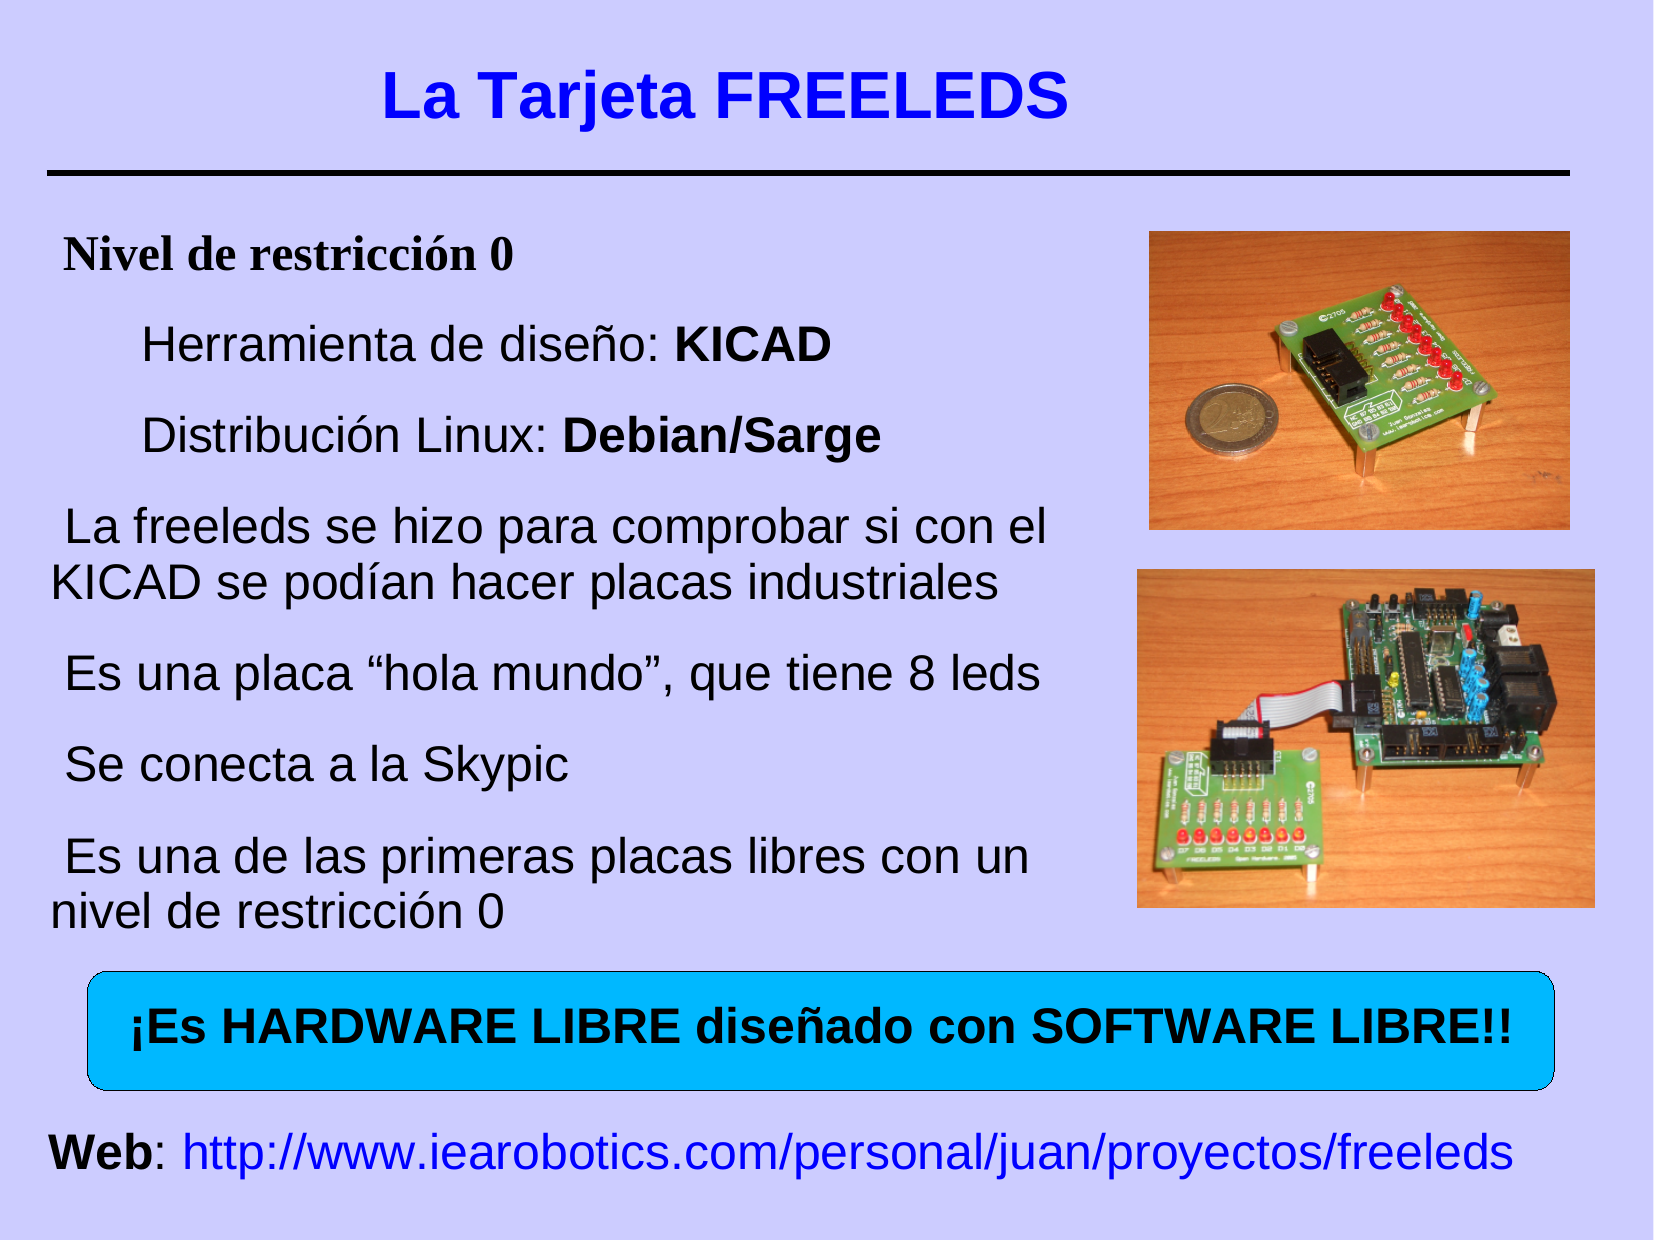

# La Tarjeta FREELEDS
 Nivel de restricción 0
Herramienta de diseño: KICAD
Distribución Linux: Debian/Sarge
 La freeleds se hizo para comprobar si con el KICAD se podían hacer placas industriales
 Es una placa “hola mundo”, que tiene 8 leds
 Se conecta a la Skypic
 Es una de las primeras placas libres con un nivel de restricción 0
¡Es HARDWARE LIBRE diseñado con SOFTWARE LIBRE!!
Web: http://www.iearobotics.com/personal/juan/proyectos/freeleds